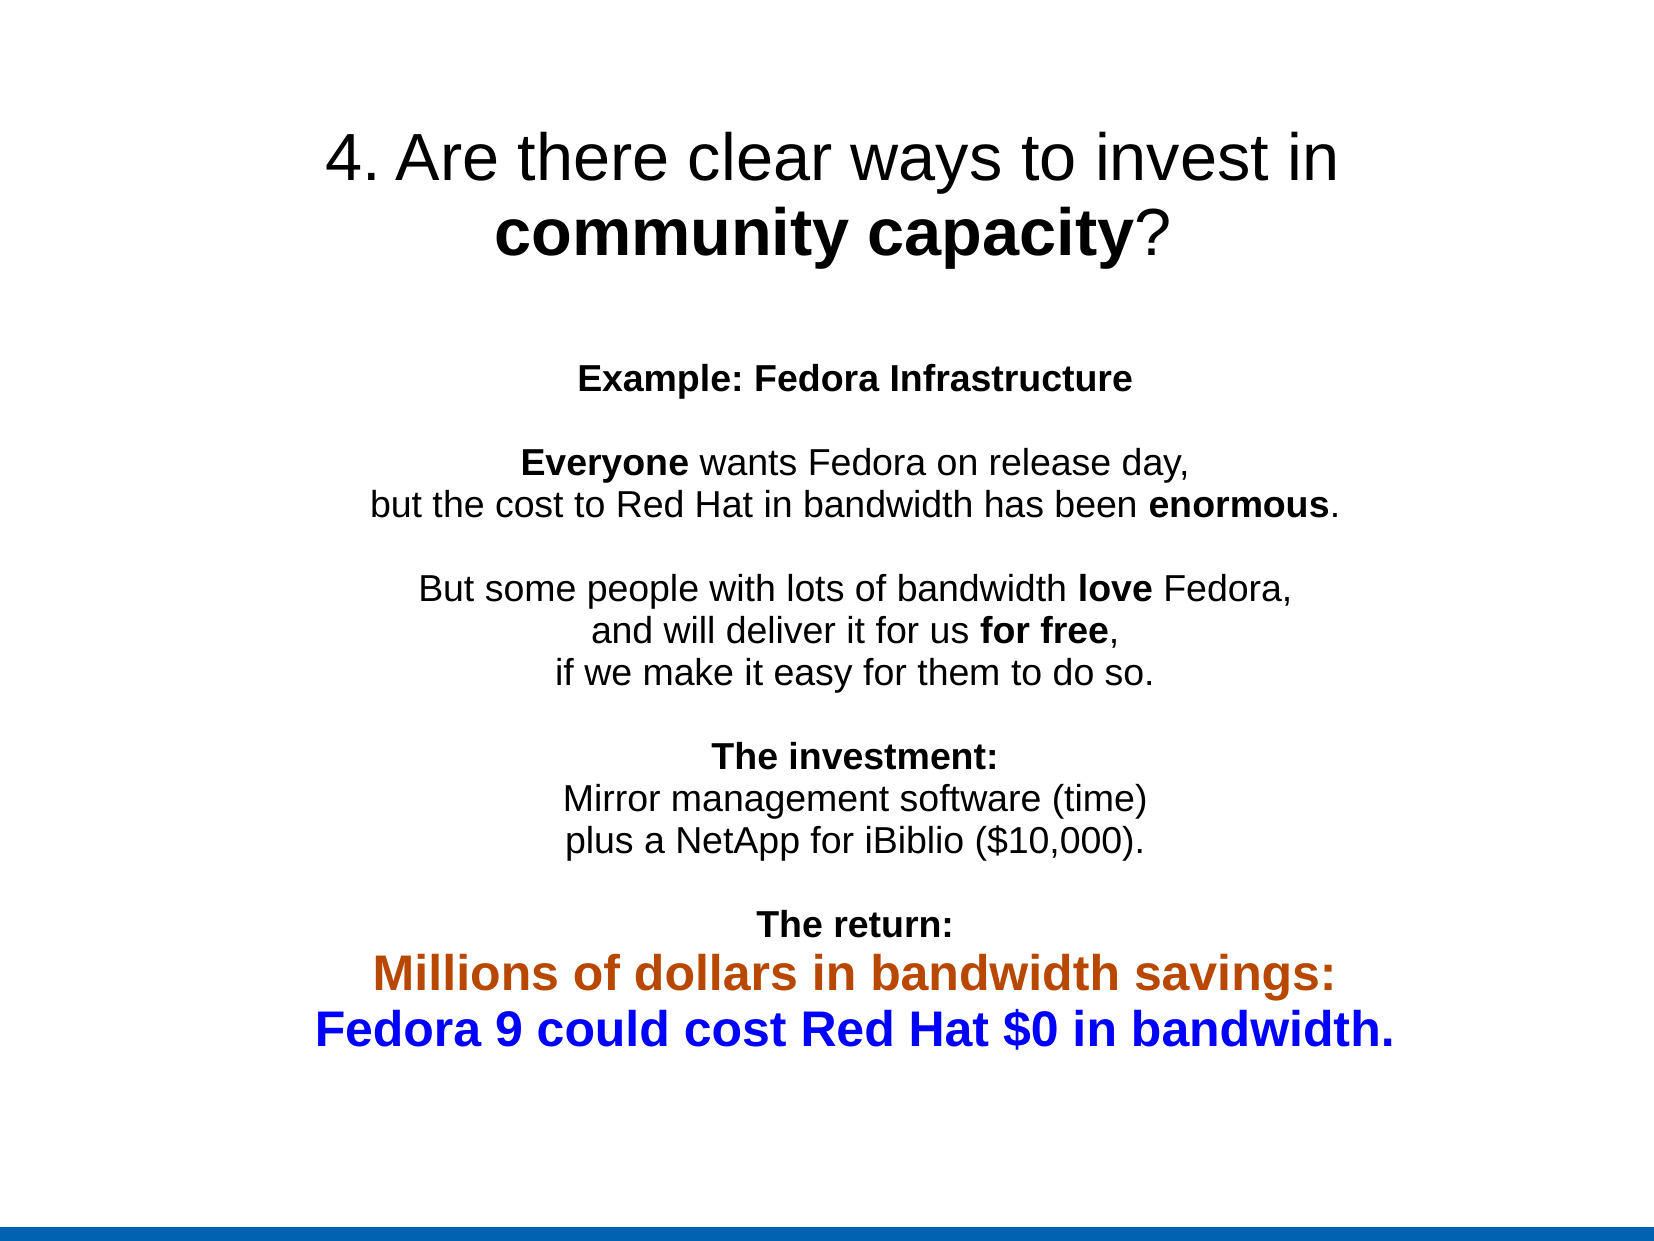

4. Are there clear ways to invest in community capacity?
Example: Fedora Infrastructure
Everyone wants Fedora on release day,
but the cost to Red Hat in bandwidth has been enormous.
But some people with lots of bandwidth love Fedora,
and will deliver it for us for free,
if we make it easy for them to do so.
The investment:
Mirror management software (time)
plus a NetApp for iBiblio ($10,000).
The return:
Millions of dollars in bandwidth savings:
Fedora 9 could cost Red Hat $0 in bandwidth.